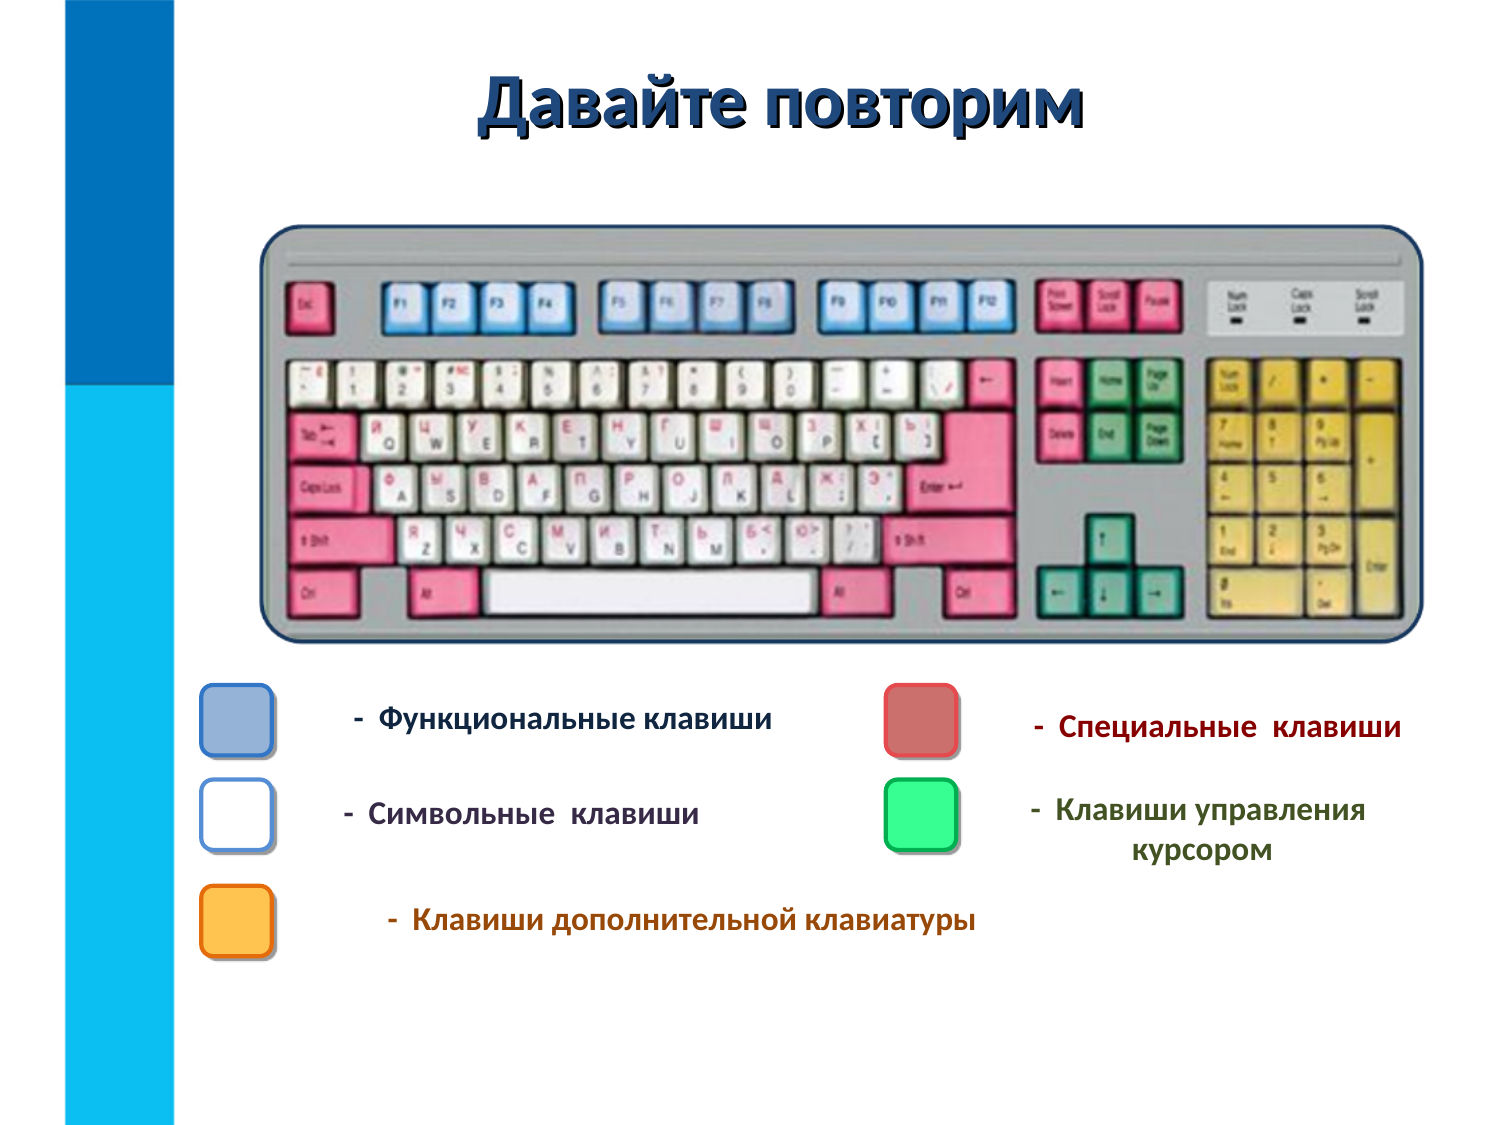

# Давайте повторим
- Функциональные клавиши
- Специальные клавиши
- Клавиши управления
 курсором
- Символьные клавиши
- Клавиши дополнительной клавиатуры